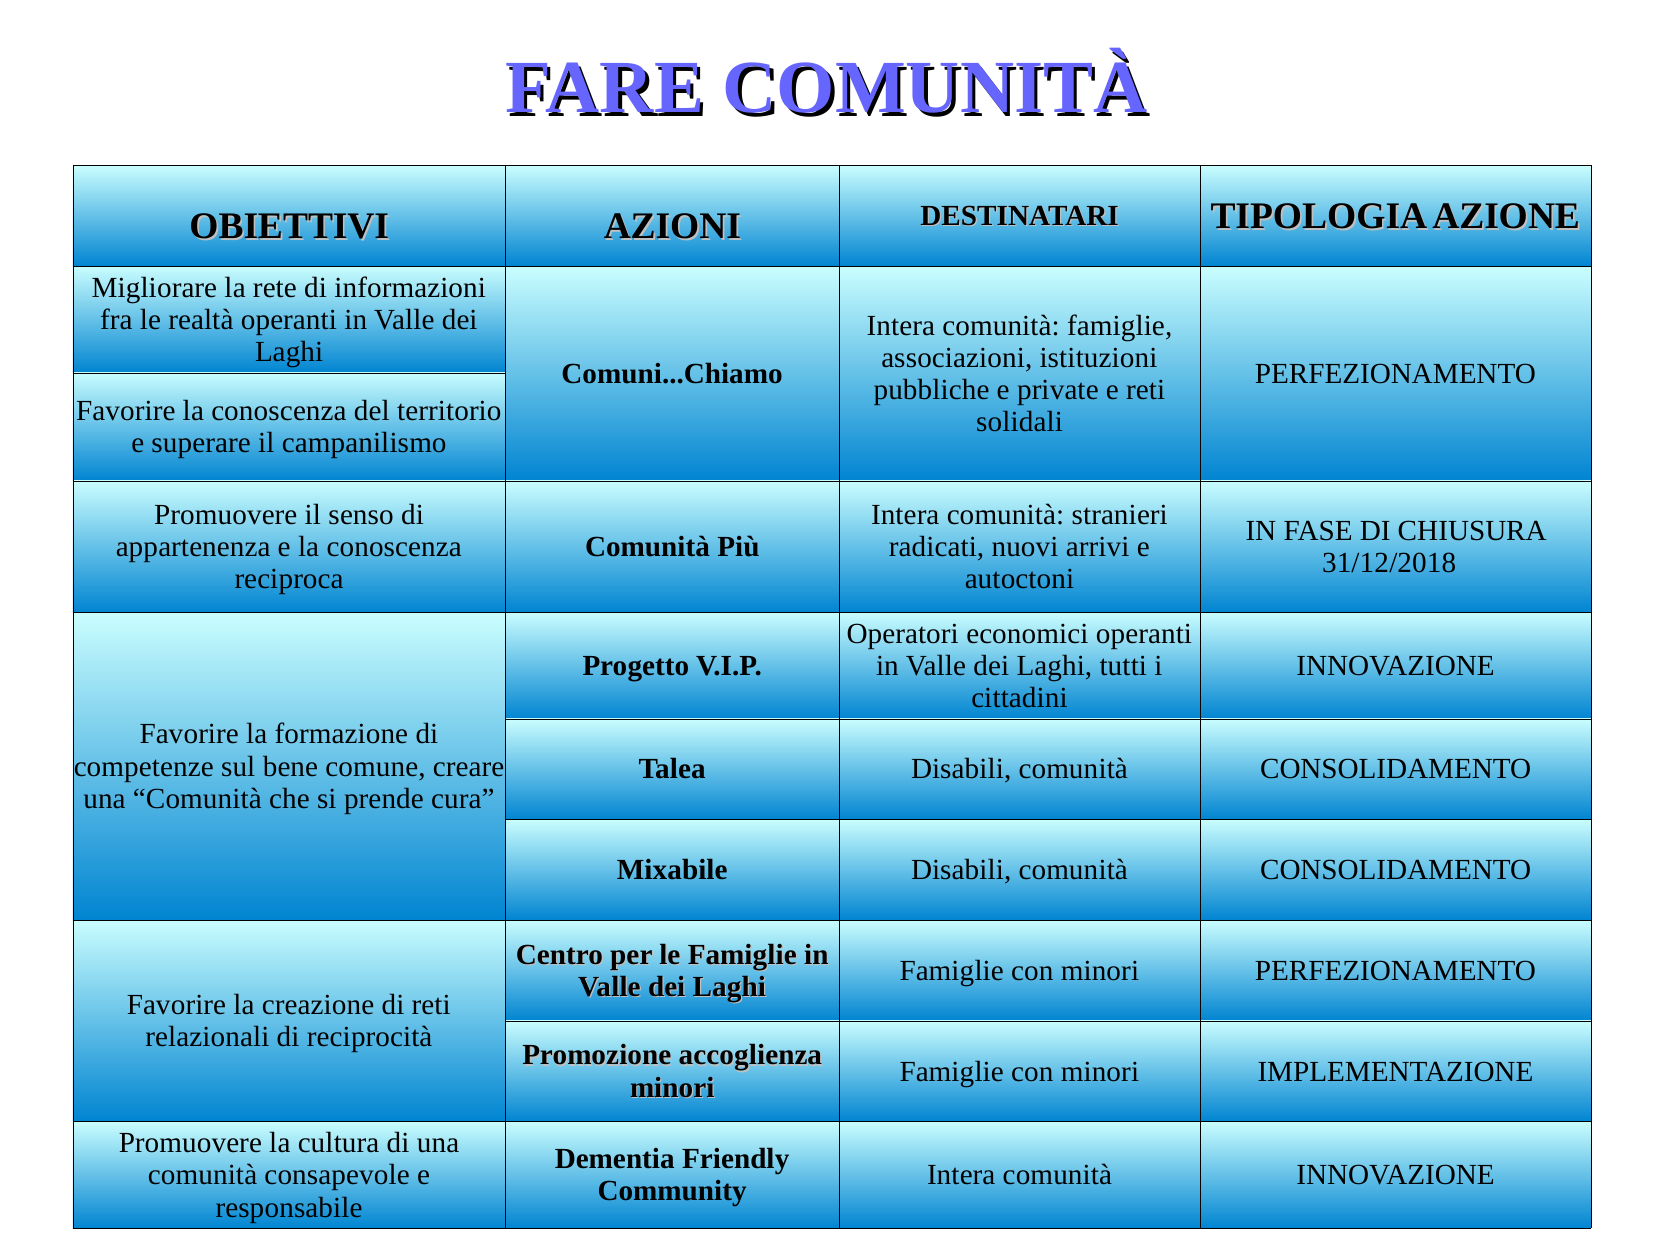

# FARE COMUNITÀ
| OBIETTIVI | AZIONI | DESTINATARI | TIPOLOGIA AZIONE |
| --- | --- | --- | --- |
| Migliorare la rete di informazioni fra le realtà operanti in Valle dei Laghi | Comuni...Chiamo | Intera comunità: famiglie, associazioni, istituzioni pubbliche e private e reti solidali | PERFEZIONAMENTO |
| Favorire la conoscenza del territorio e superare il campanilismo | | | |
| Promuovere il senso di appartenenza e la conoscenza reciproca | Comunità Più | Intera comunità: stranieri radicati, nuovi arrivi e autoctoni | IN FASE DI CHIUSURA 31/12/2018 |
| Favorire la formazione di competenze sul bene comune, creare una “Comunità che si prende cura” | Progetto V.I.P. | Operatori economici operanti in Valle dei Laghi, tutti i cittadini | INNOVAZIONE |
| | Talea | Disabili, comunità | CONSOLIDAMENTO |
| | Mixabile | Disabili, comunità | CONSOLIDAMENTO |
| Favorire la creazione di reti relazionali di reciprocità | Centro per le Famiglie in Valle dei Laghi | Famiglie con minori | PERFEZIONAMENTO |
| | Promozione accoglienza minori | Famiglie con minori | IMPLEMENTAZIONE |
| Promuovere la cultura di una comunità consapevole e responsabile | Dementia Friendly Community | Intera comunità | INNOVAZIONE |